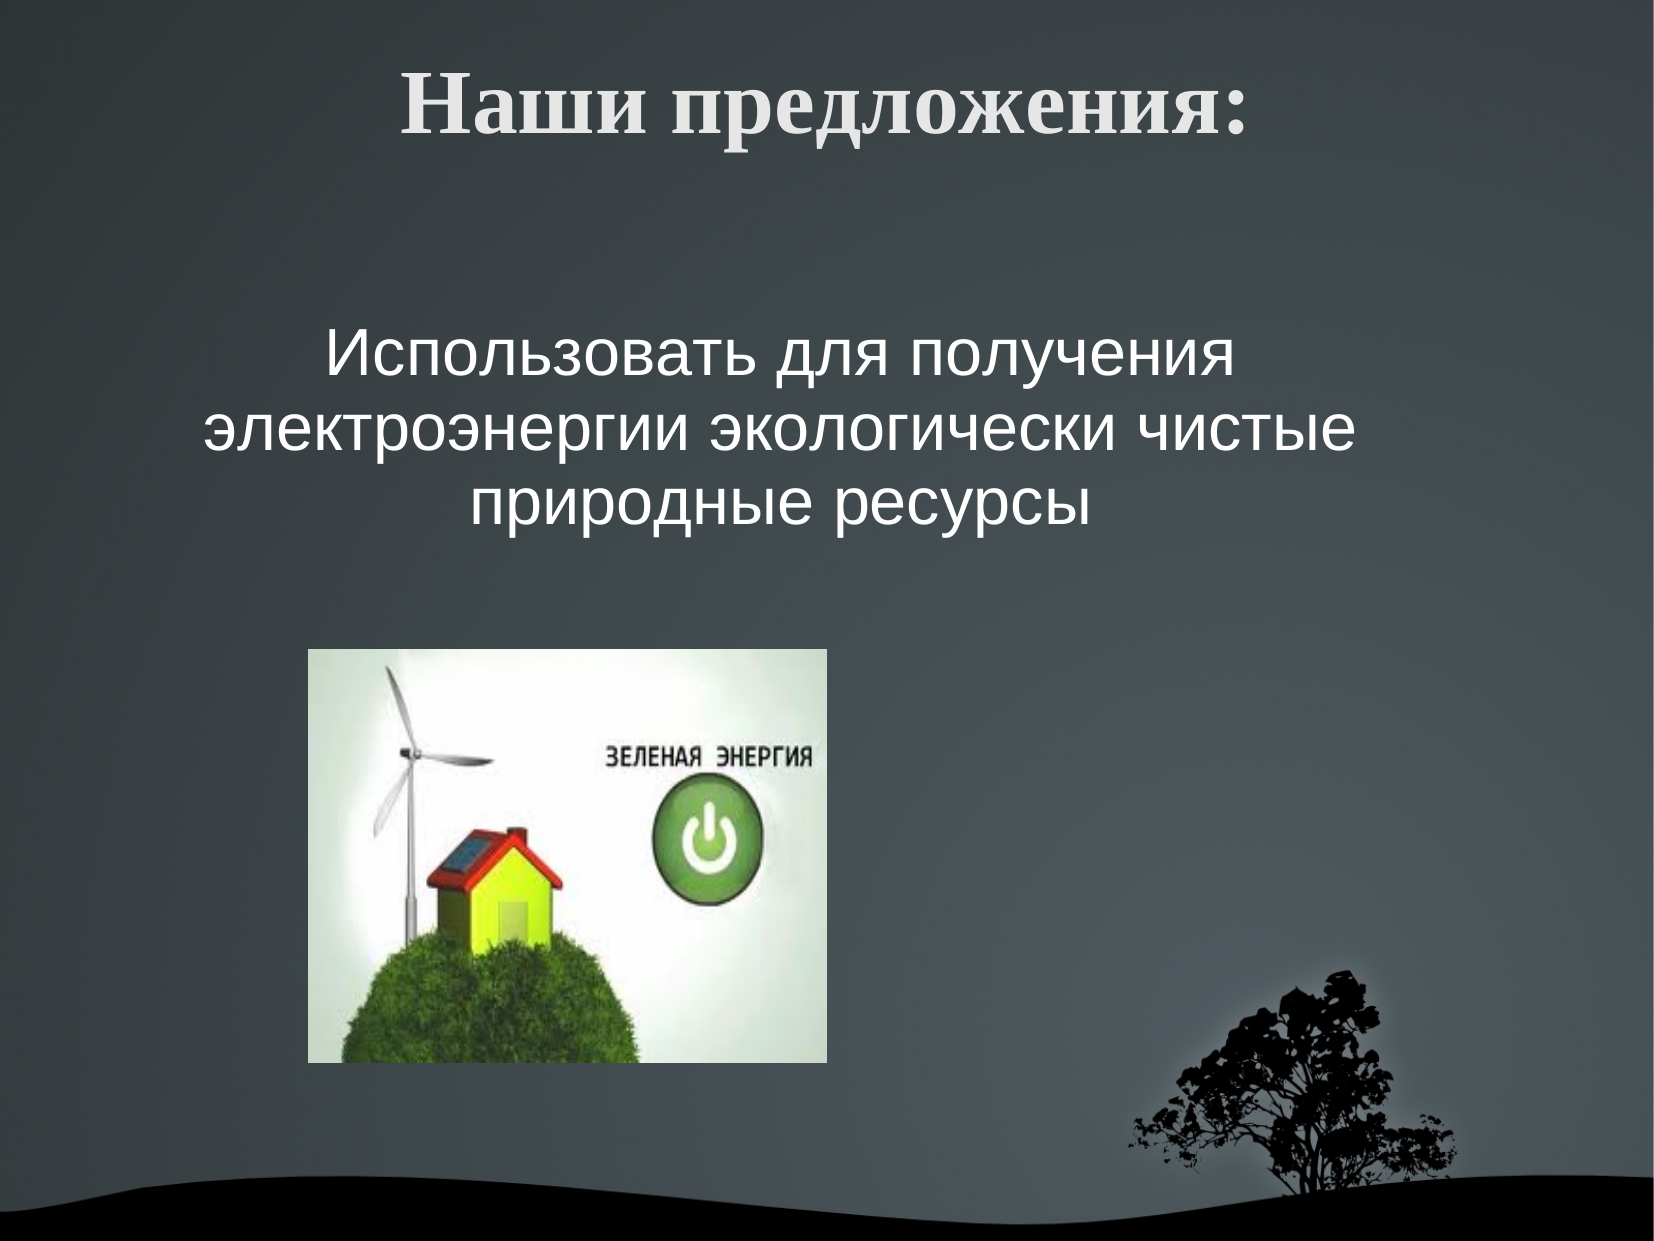

Использовать для получения электроэнергии экологически чистые природные ресурсы
# Наши предложения: